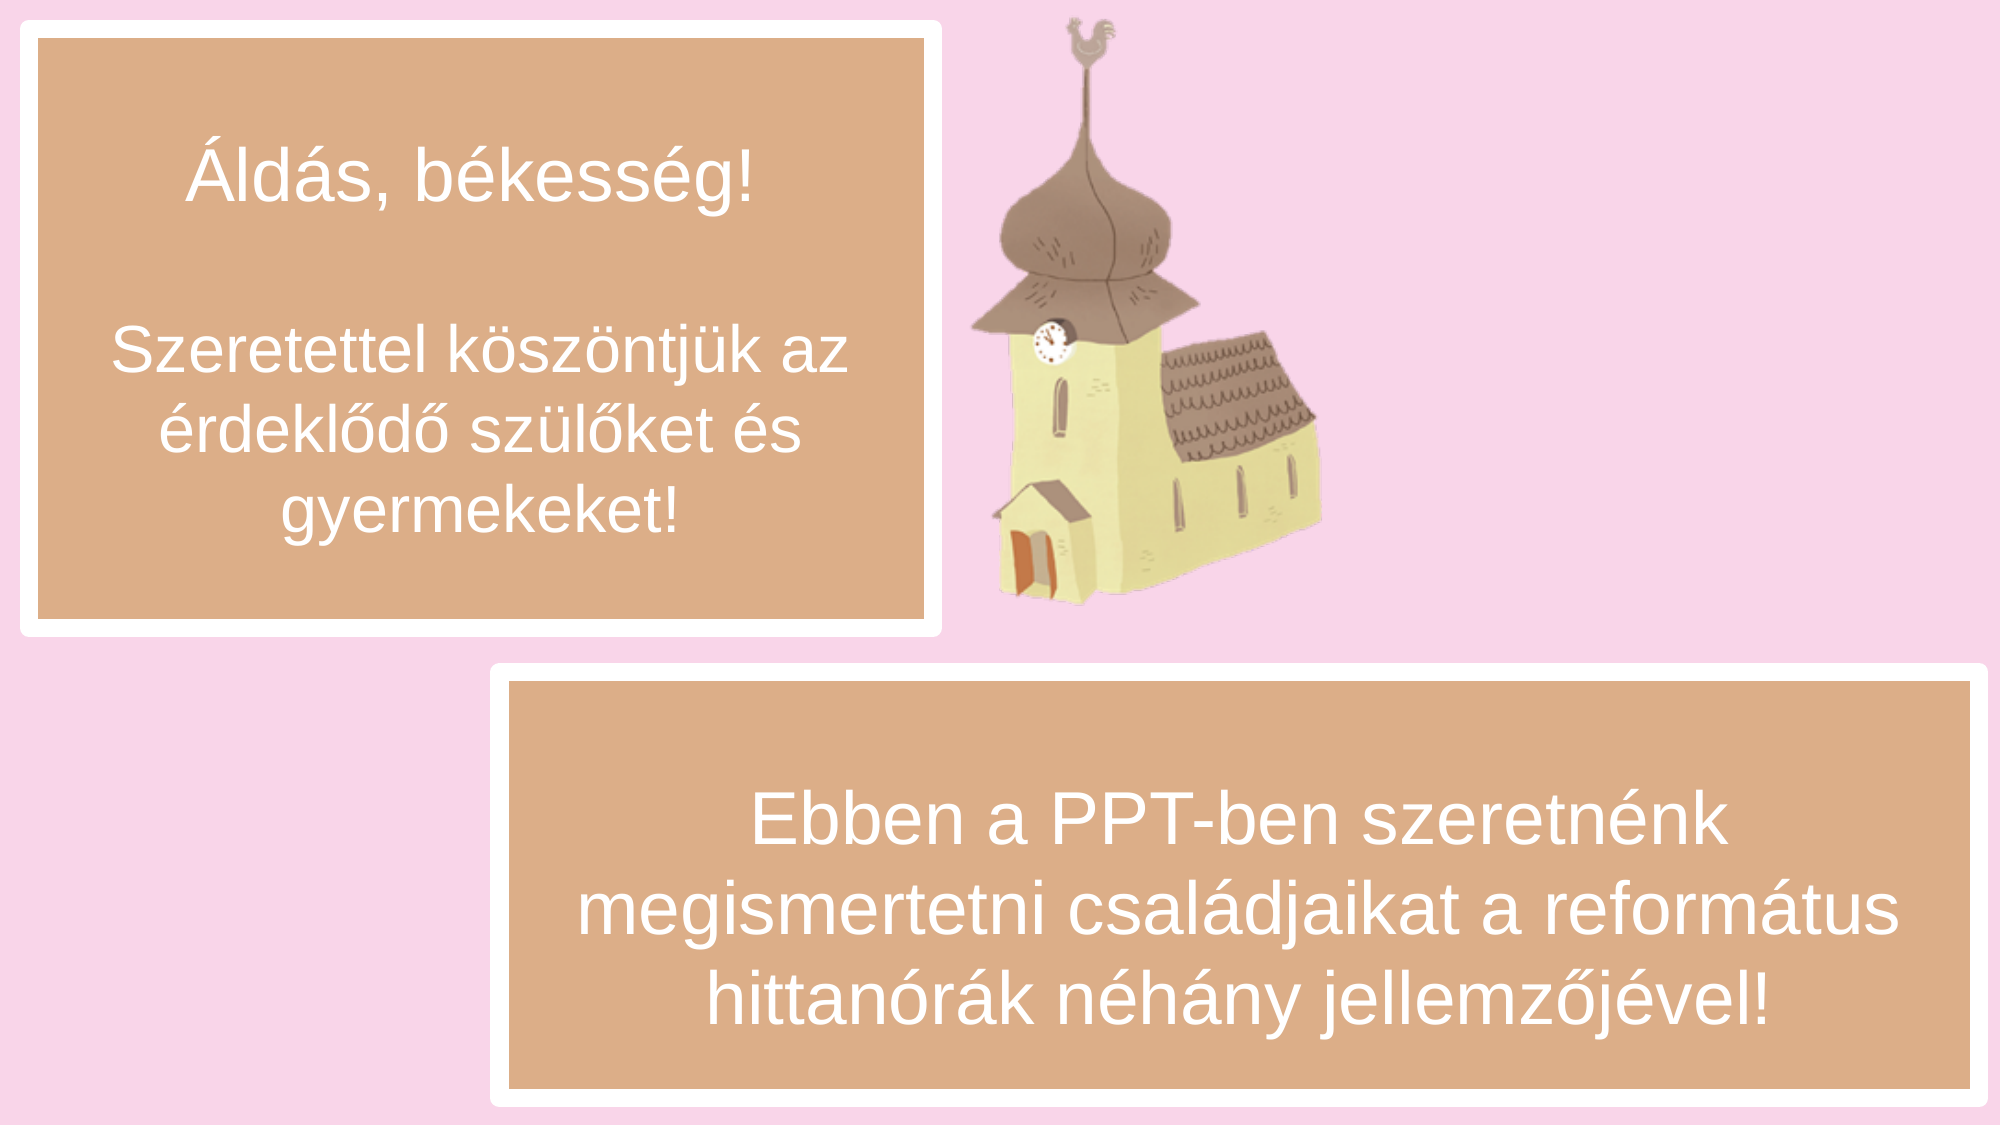

Áldás, békesség!
Szeretettel köszöntjük az érdeklődő szülőket és gyermekeket!
Ebben a PPT-ben szeretnénk megismertetni családjaikat a református hittanórák néhány jellemzőjével!